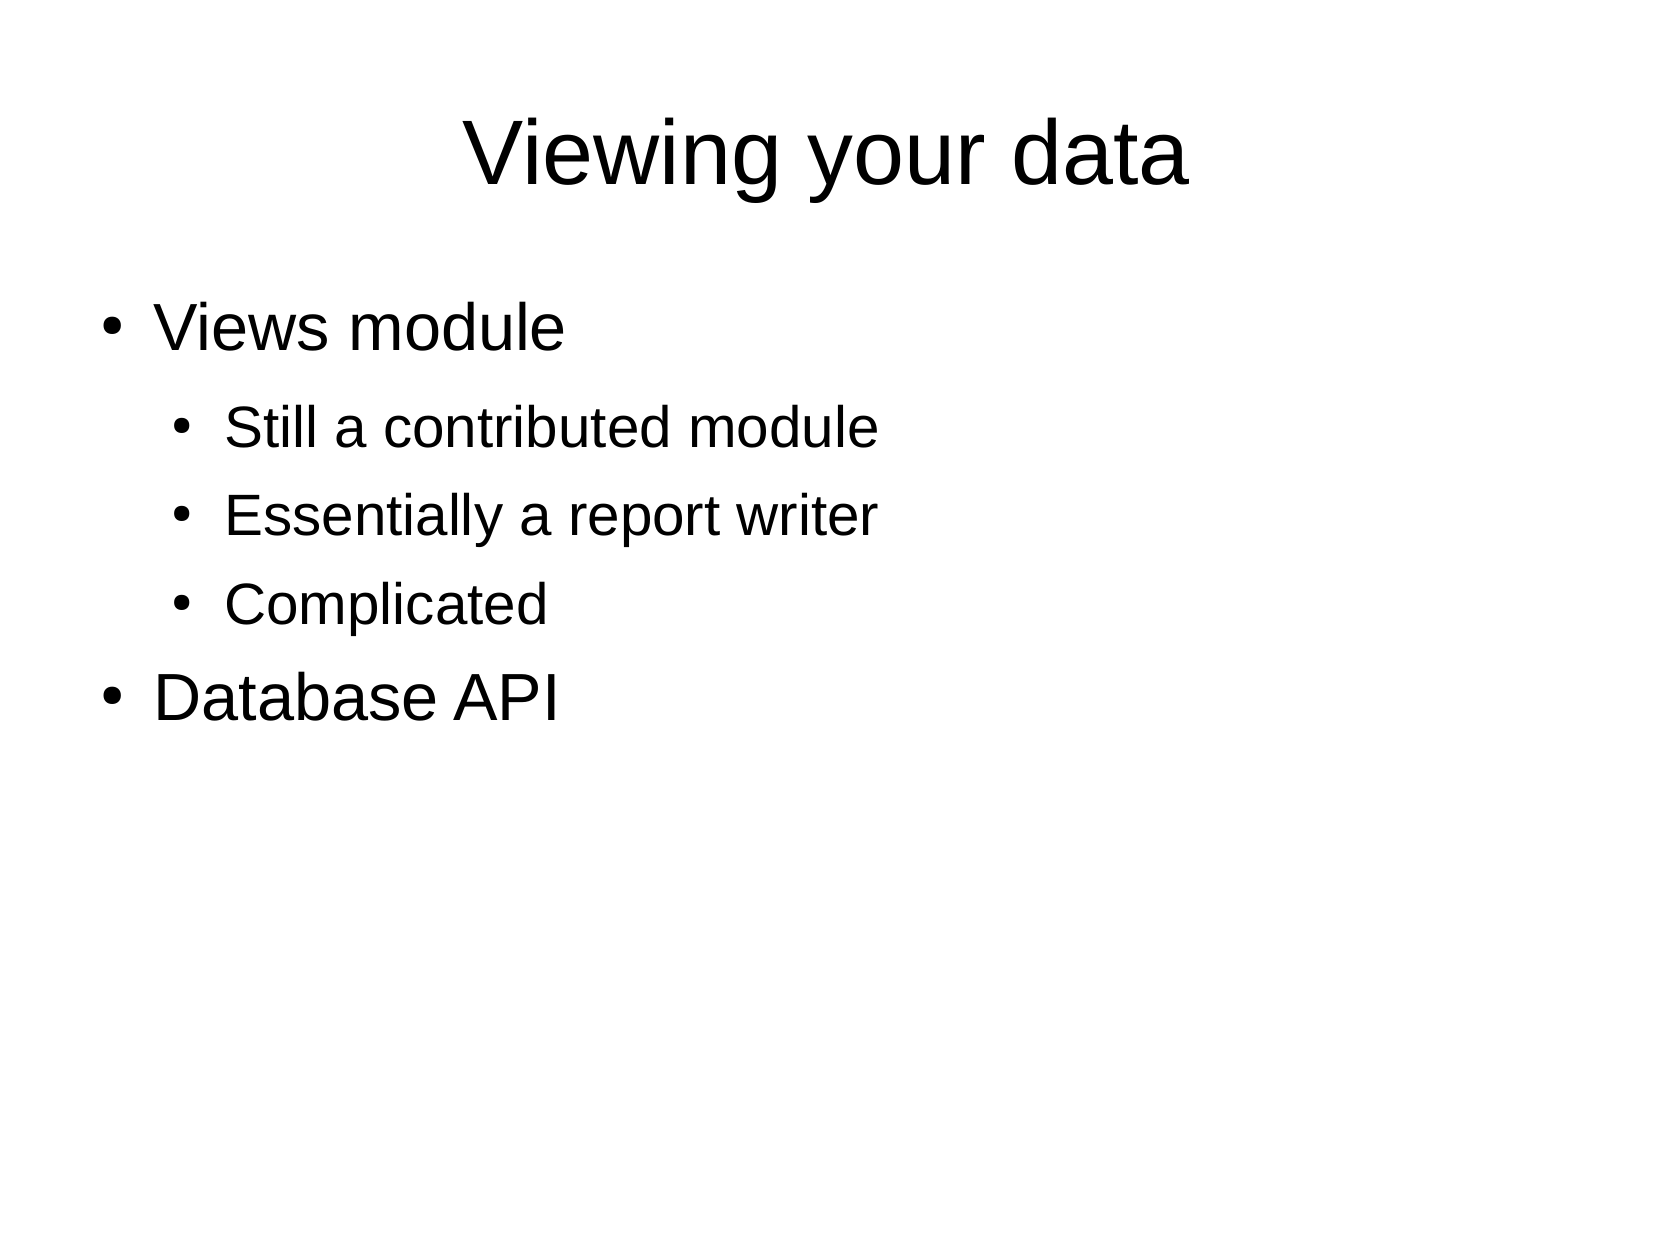

# Viewing your data
Views module
Still a contributed module
Essentially a report writer
Complicated
Database API